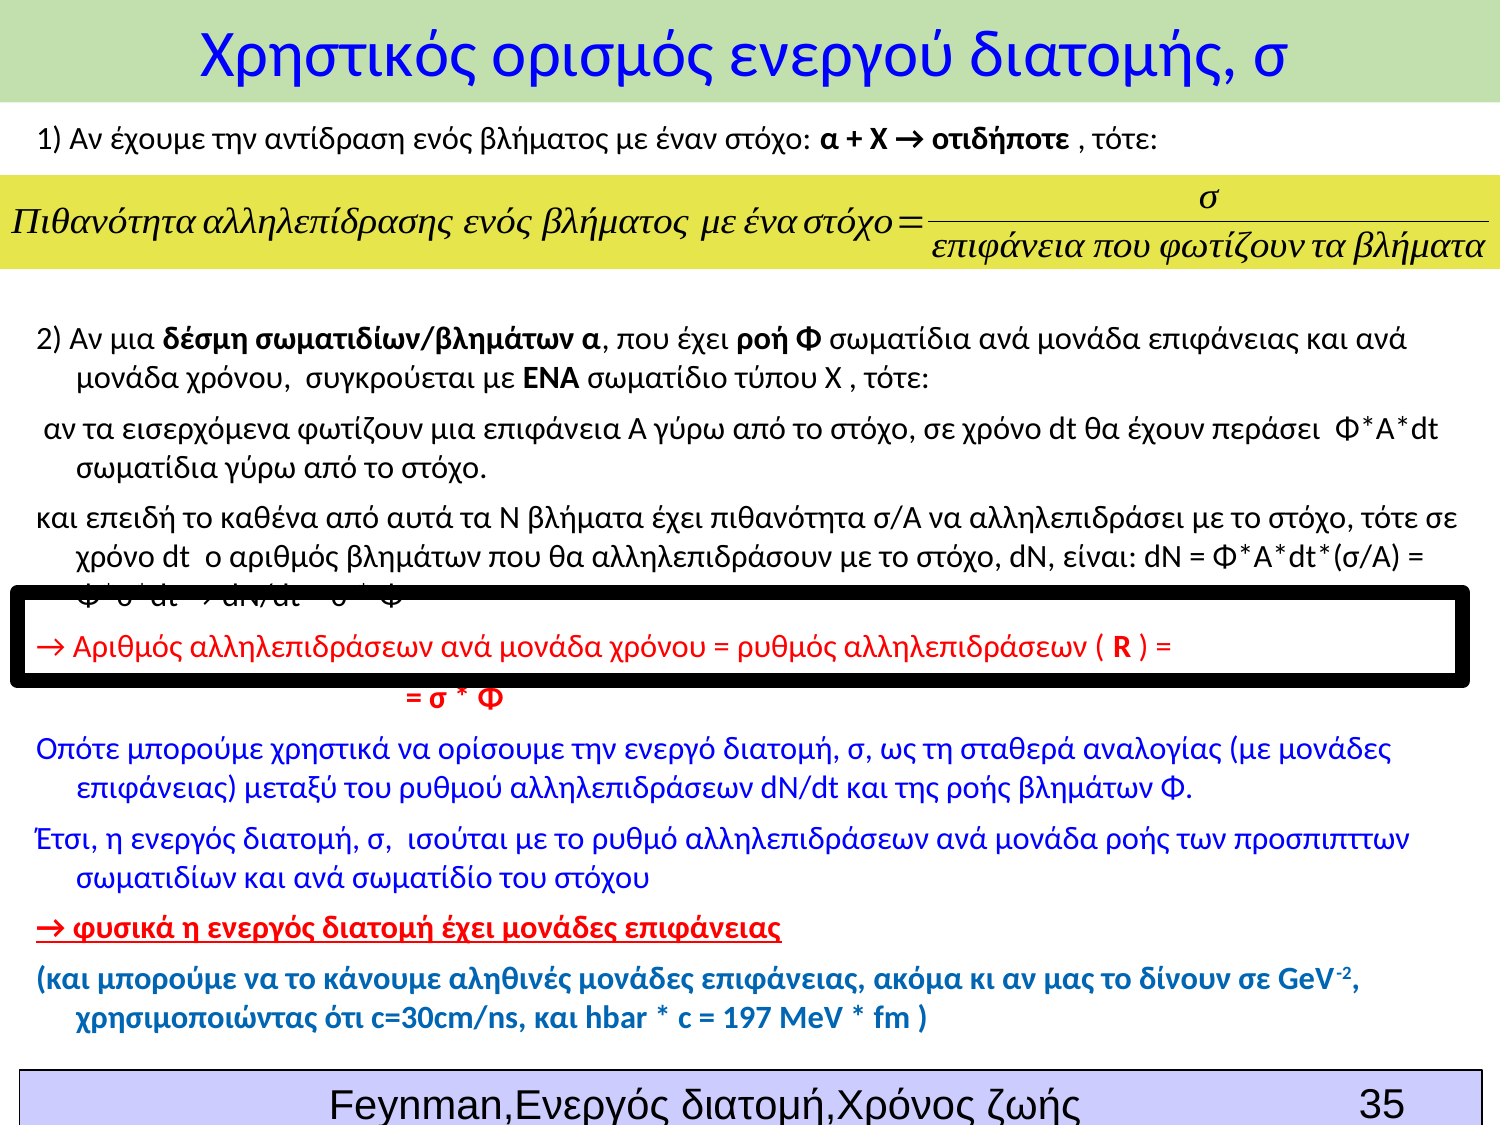

# Χρηστικός ορισμός ενεργού διατομής, σ
1) Αν έχουμε την αντίδραση ενός βλήματος με έναν στόχο: α + Χ → οτιδήποτε , τότε:
2) Αν μια δέσμη σωματιδίων/βλημάτων α, που έχει ροή Φ σωματίδια ανά μονάδα επιφάνειας και ανά μονάδα χρόνου, συγκρούεται με ΕΝΑ σωματίδιο τύπου Χ , τότε:
 αν τα εισερχόμενα φωτίζουν μια επιφάνεια Α γύρω από το στόχο, σε χρόνο dt θα έχουν περάσει Φ*Α*dt σωματίδια γύρω από το στόχο.
και επειδή το καθένα από αυτά τα Ν βλήματα έχει πιθανότητα σ/Α να αλληλεπιδράσει με το στόχο, τότε σε χρόνο dt ο αριθμός βλημάτων που θα αλληλεπιδράσουν με το στόχο, dΝ, είναι: dN = Φ*Α*dt*(σ/Α) = Φ*σ*dt → dN/dt = σ * Φ
→ Αριθμός αλληλεπιδράσεων ανά μονάδα χρόνου = ρυθμός αλληλεπιδράσεων ( R ) =
 = σ * Φ
Οπότε μπορούμε χρηστικά να ορίσουμε την ενεργό διατομή, σ, ως τη σταθερά αναλογίας (με μονάδες επιφάνειας) μεταξύ του ρυθμού αλληλεπιδράσεων dN/dt και της ροής βλημάτων Φ.
Έτσι, η ενεργός διατομή, σ, ισούται με το ρυθμό αλληλεπιδράσεων ανά μονάδα ροής των προσπιπττων σωματιδίων και ανά σωματίδίο του στόχου
→ φυσικά η ενεργός διατομή έχει μονάδες επιφάνειας
(και μπορούμε να το κάνουμε αληθινές μονάδες επιφάνειας, ακόμα κι αν μας το δίνουν σε GeV-2, χρησιμοποιώντας ότι c=30cm/ns, και hbar * c = 197 MeV * fm )
35
Feynman,Eνεργός διατομή,Xρόνος ζωής